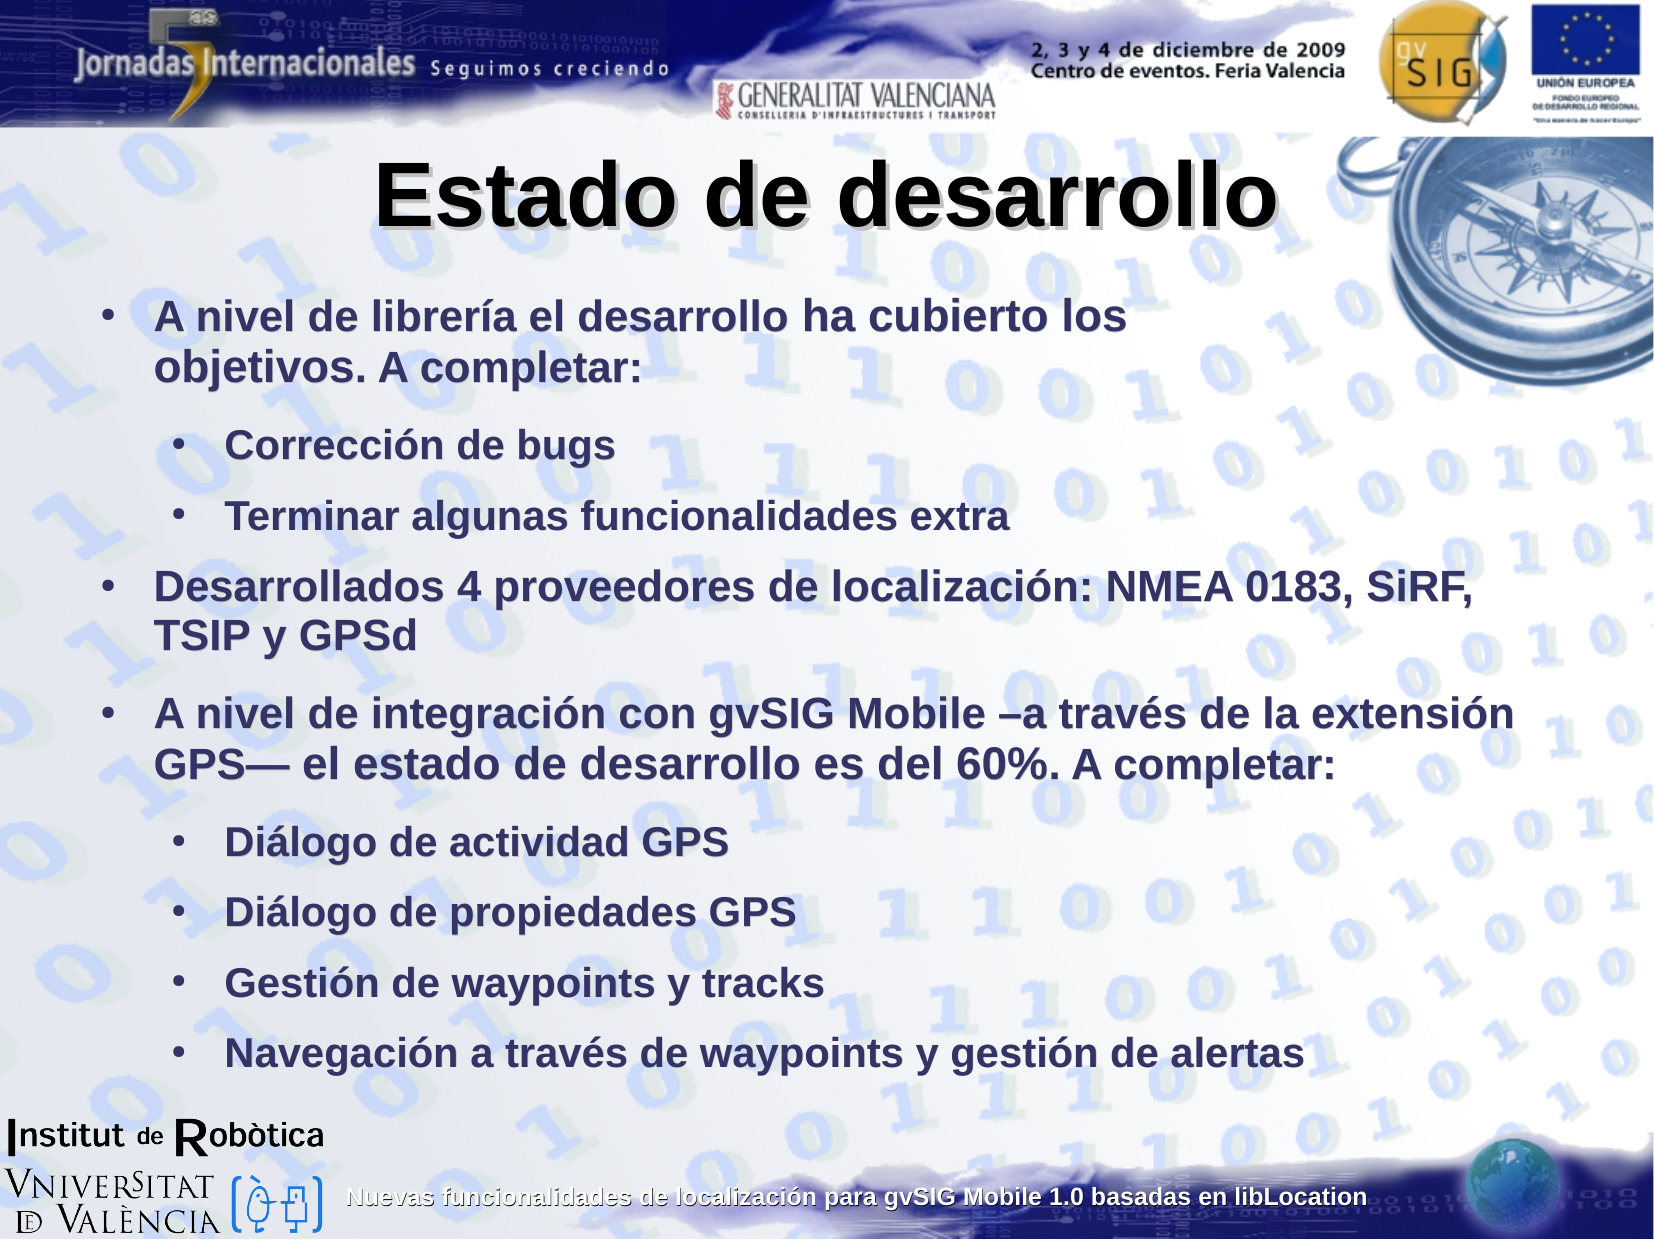

# Estado de desarrollo
A nivel de librería el desarrollo ha cubierto los
objetivos. A completar:
Corrección de bugs
Terminar algunas funcionalidades extra
Desarrollados 4 proveedores de localización: NMEA 0183, SiRF, TSIP y GPSd
A nivel de integración con gvSIG Mobile –a través de la extensión GPS— el estado de desarrollo es del 60%. A completar:
Diálogo de actividad GPS
Diálogo de propiedades GPS
Gestión de waypoints y tracks
Navegación a través de waypoints y gestión de alertas